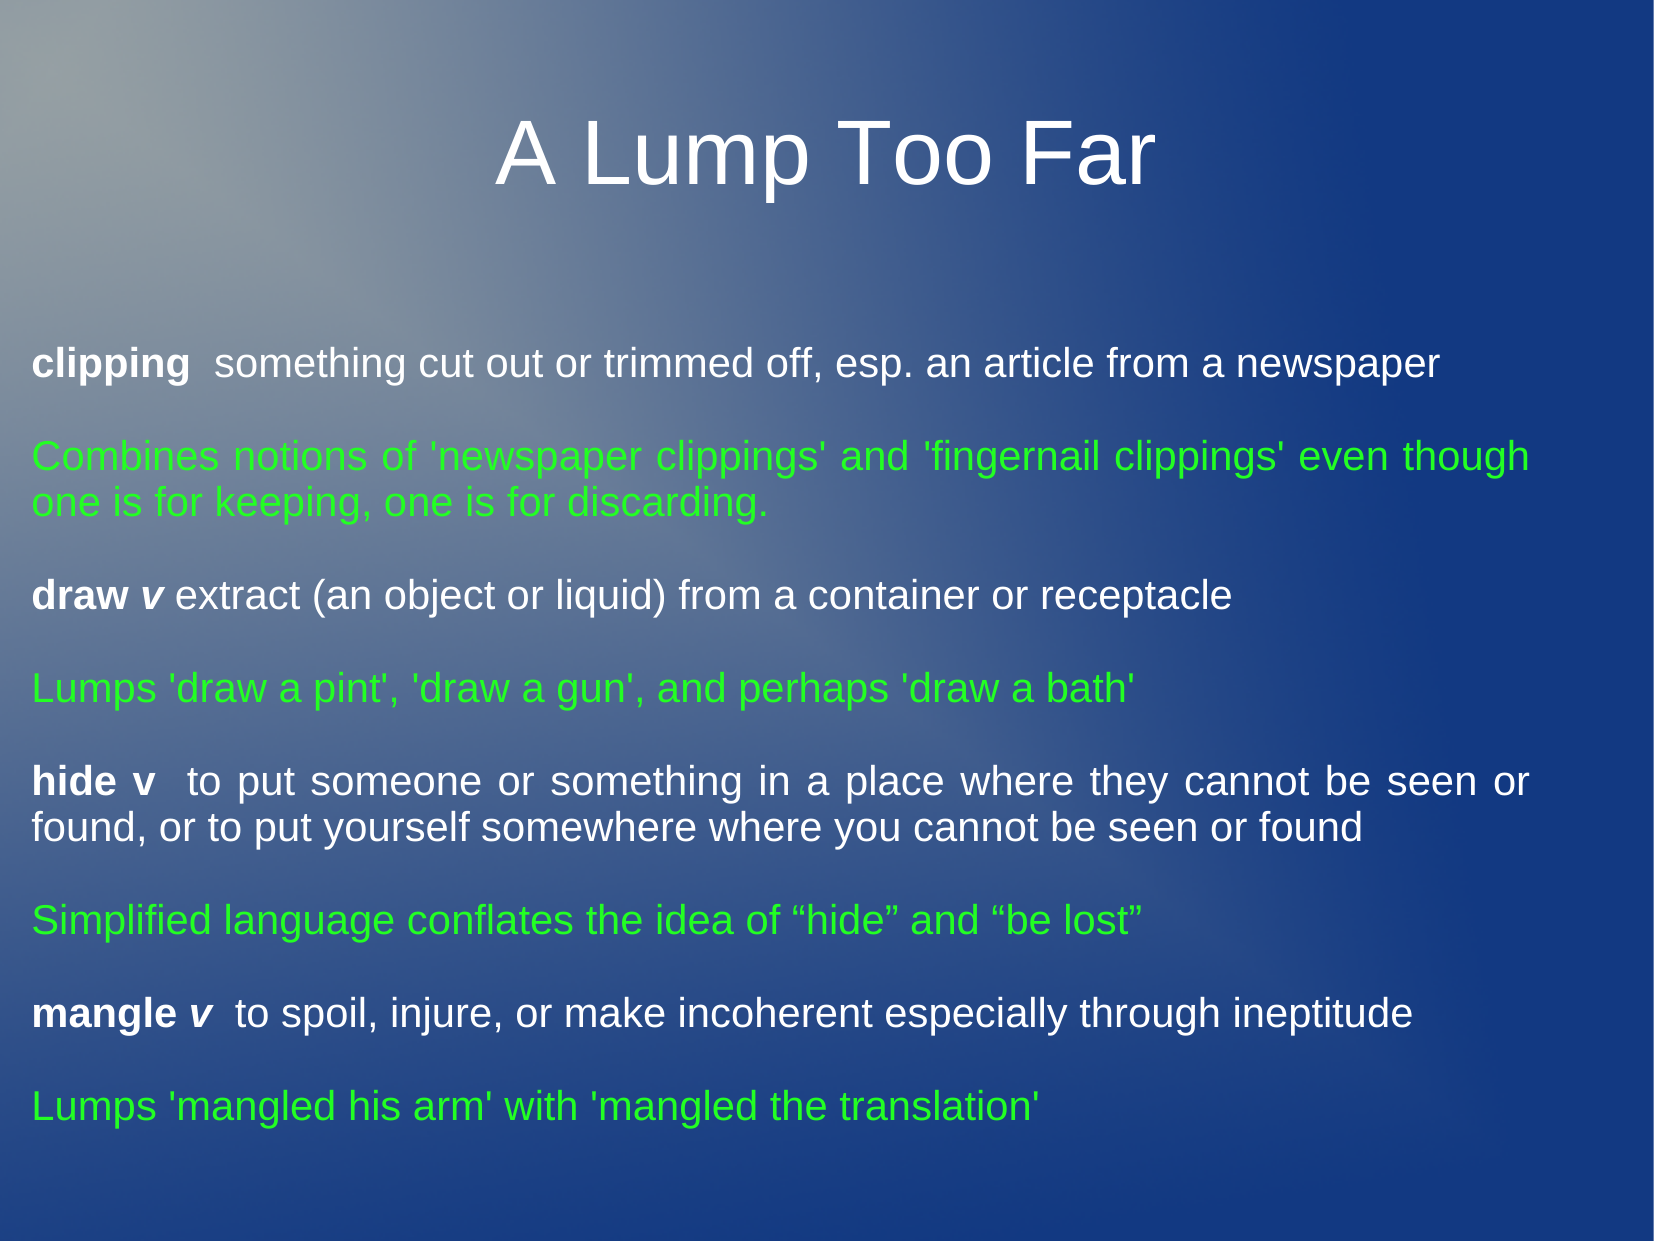

clipping something cut out or trimmed off, esp. an article from a newspaper
Combines notions of 'newspaper clippings' and 'fingernail clippings' even though one is for keeping, one is for discarding.
draw v extract (an object or liquid) from a container or receptacle
Lumps 'draw a pint', 'draw a gun', and perhaps 'draw a bath'
hide v to put someone or something in a place where they cannot be seen or found, or to put yourself somewhere where you cannot be seen or found
Simplified language conflates the idea of “hide” and “be lost”
mangle v to spoil, injure, or make incoherent especially through ineptitude
Lumps 'mangled his arm' with 'mangled the translation'
# A Lump Too Far